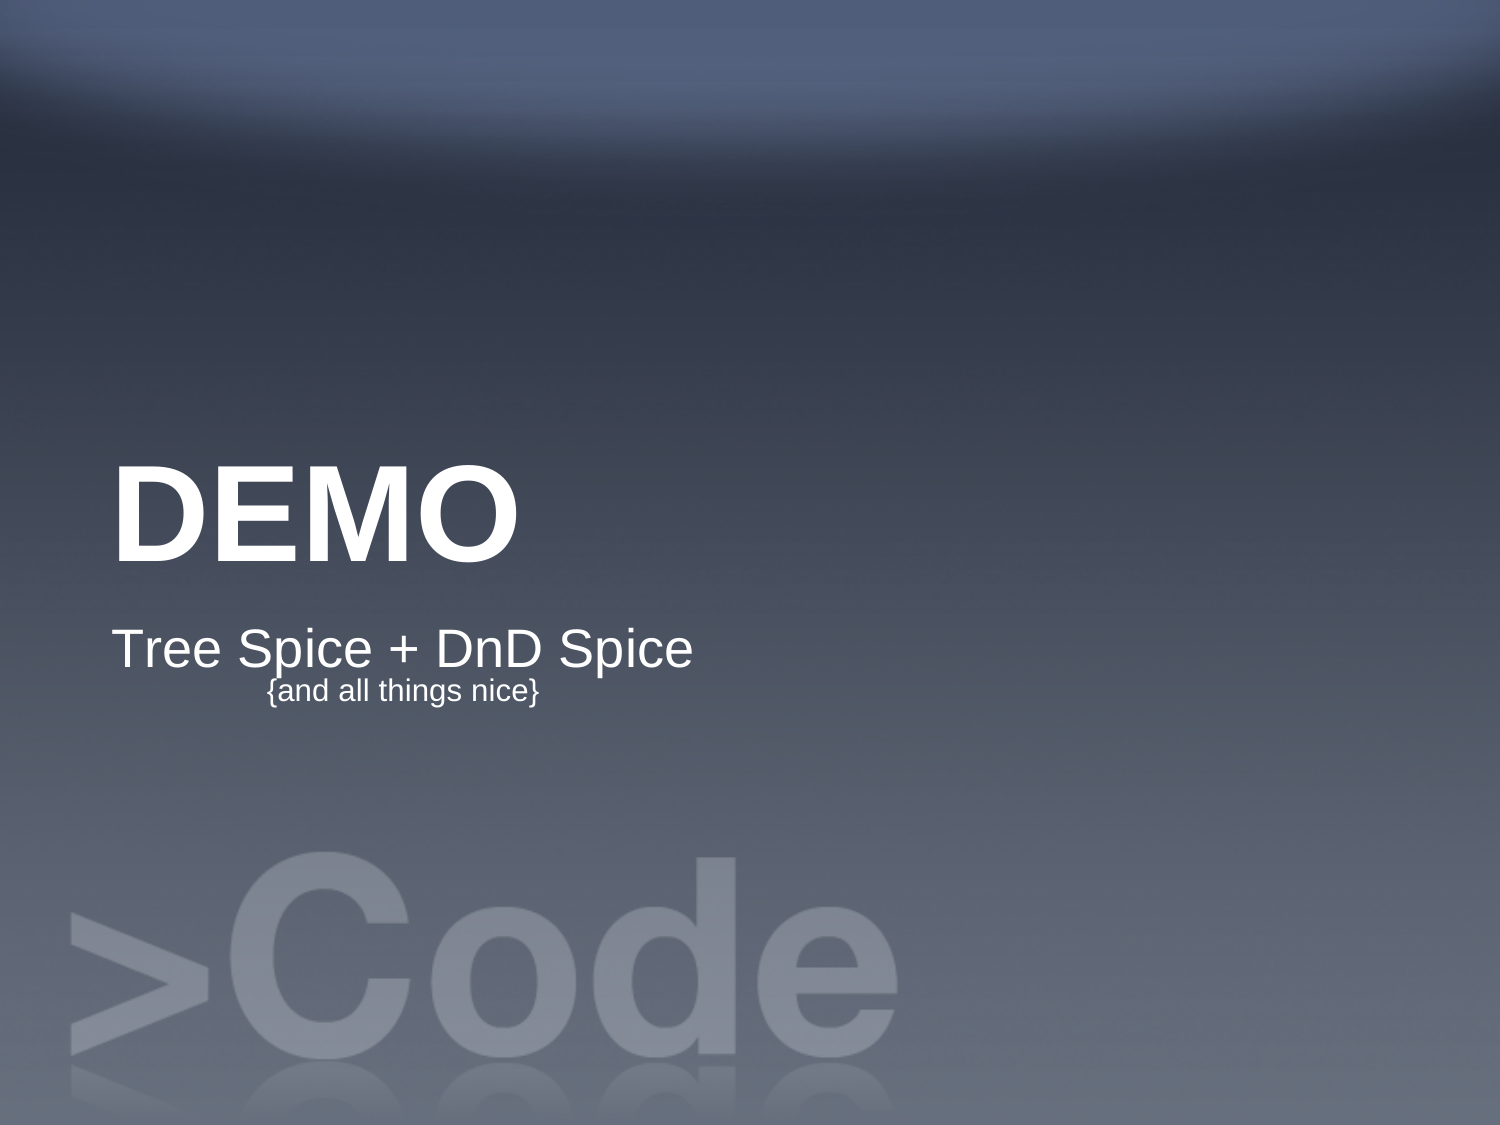

# DEMO
Tree Spice + DnD Spice
{and all things nice}